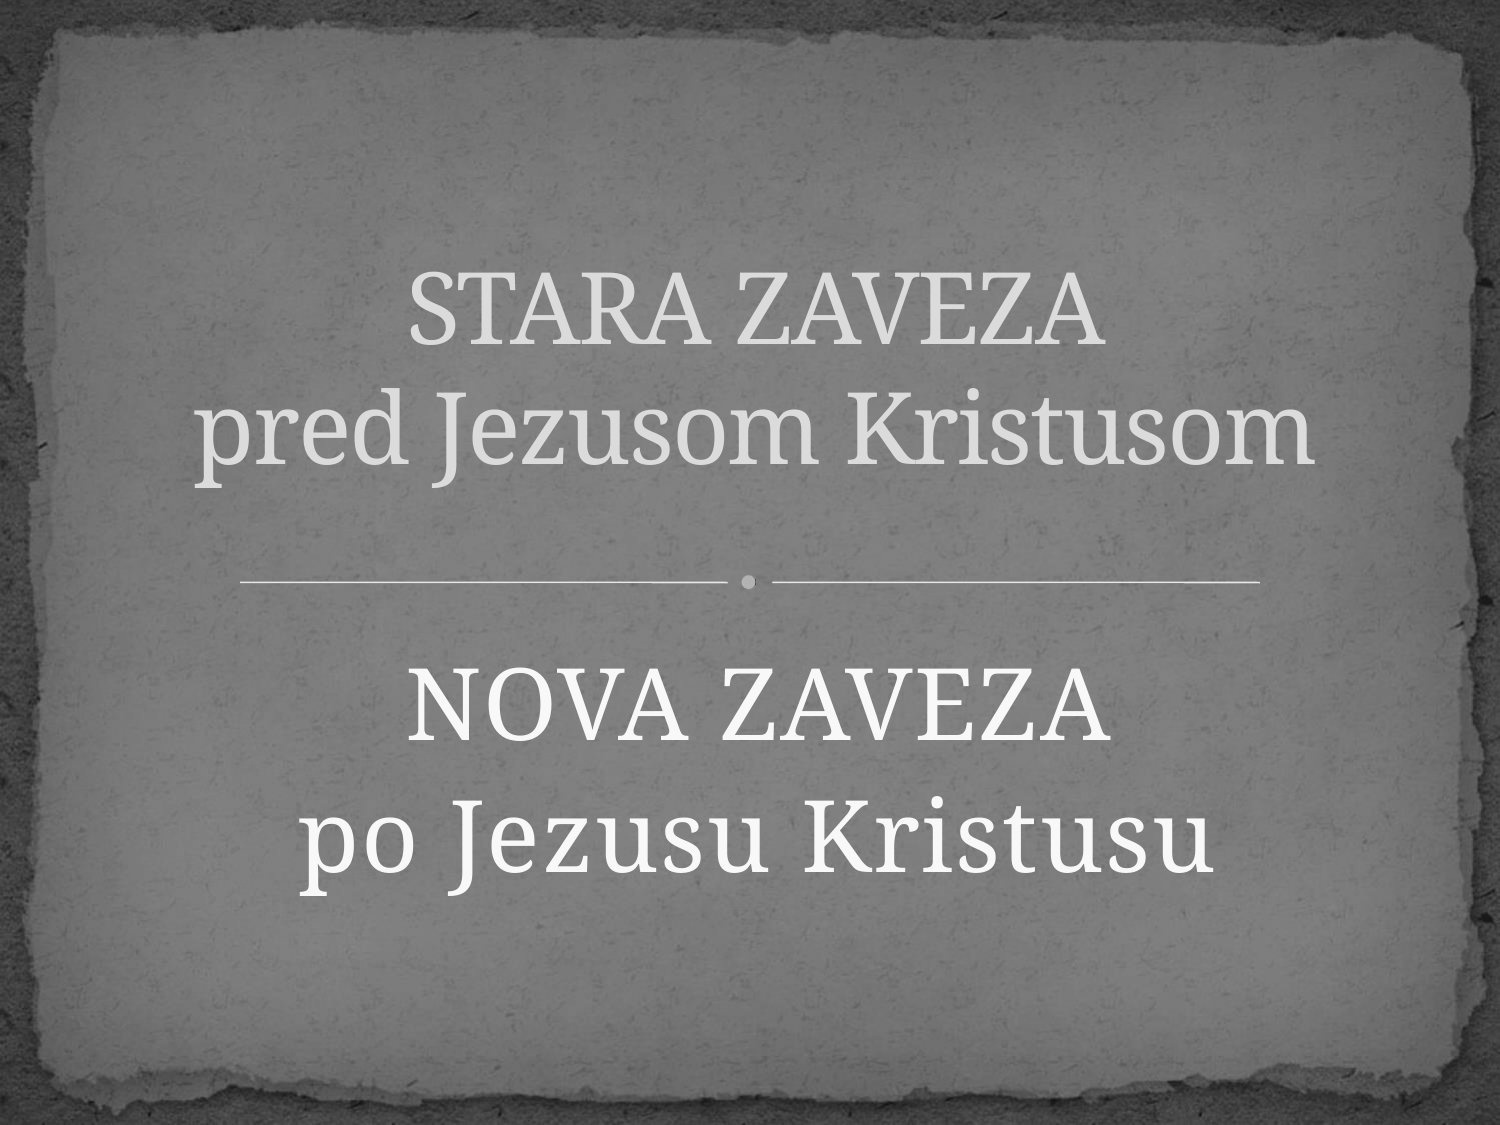

STARA ZAVEZA
pred Jezusom Kristusom
# NOVA ZAVEZA
po Jezusu Kristusu